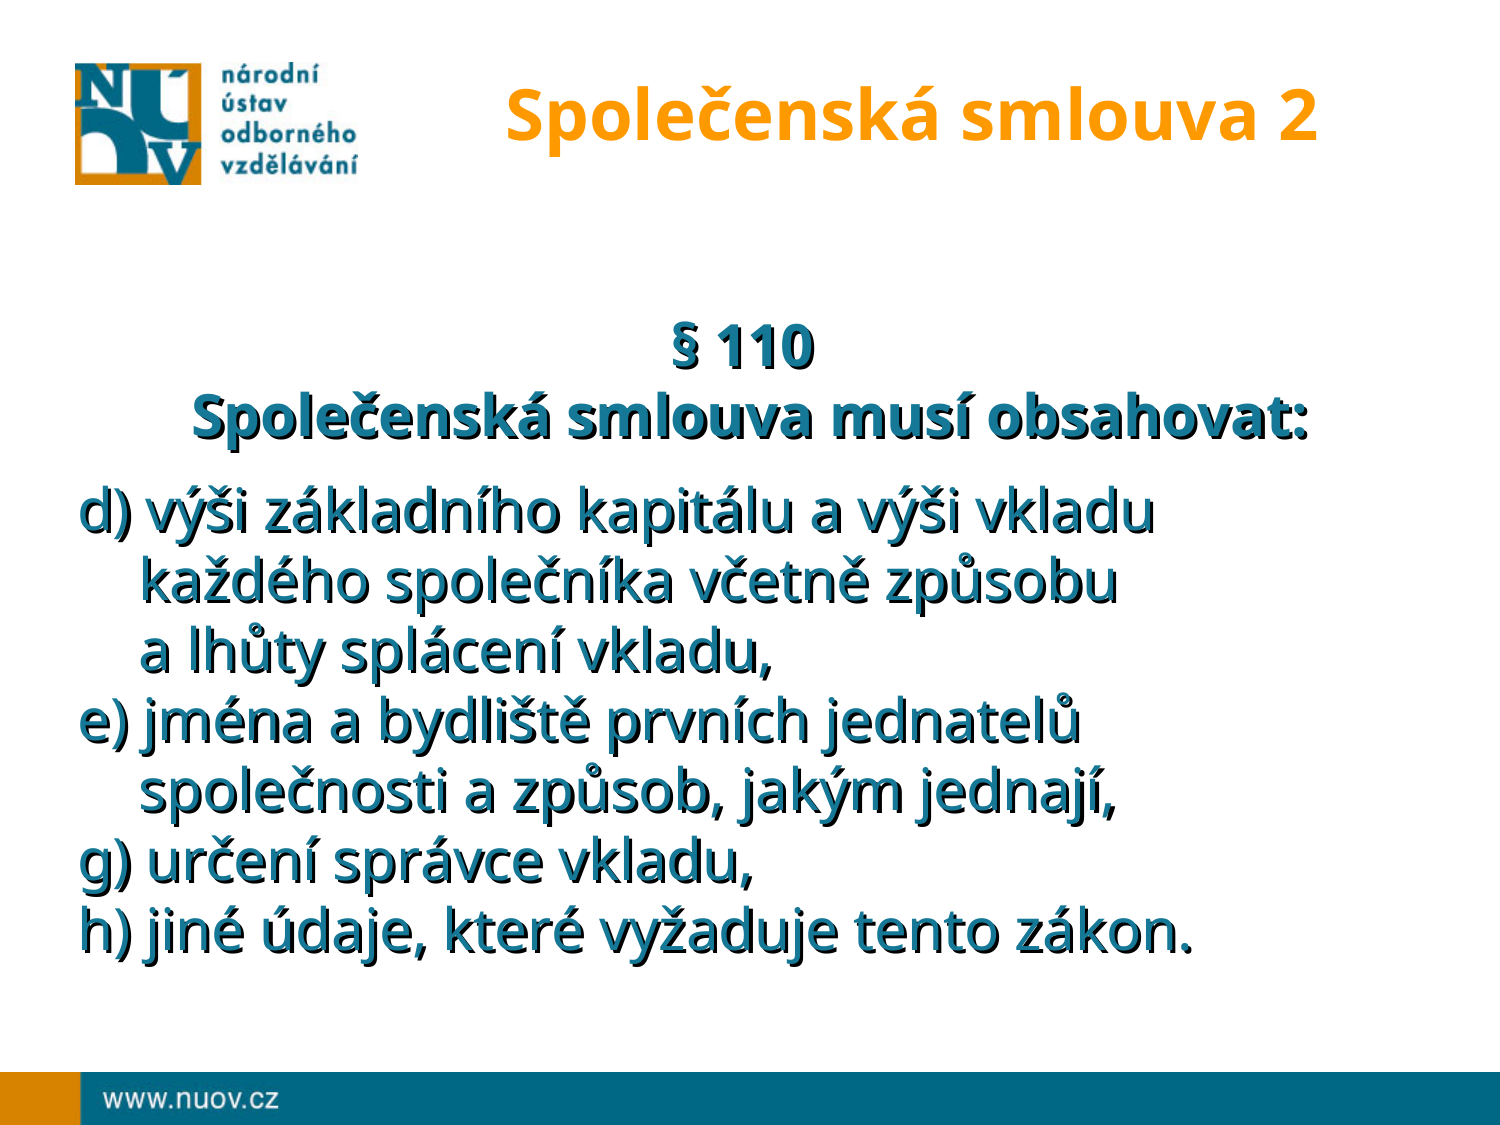

# Společenská smlouva 2
§ 110
Společenská smlouva musí obsahovat:
d) výši základního kapitálu a výši vkladu
 každého společníka včetně způsobu
 a lhůty splácení vkladu,
e) jména a bydliště prvních jednatelů
 společnosti a způsob, jakým jednají,
g) určení správce vkladu,
h) jiné údaje, které vyžaduje tento zákon.